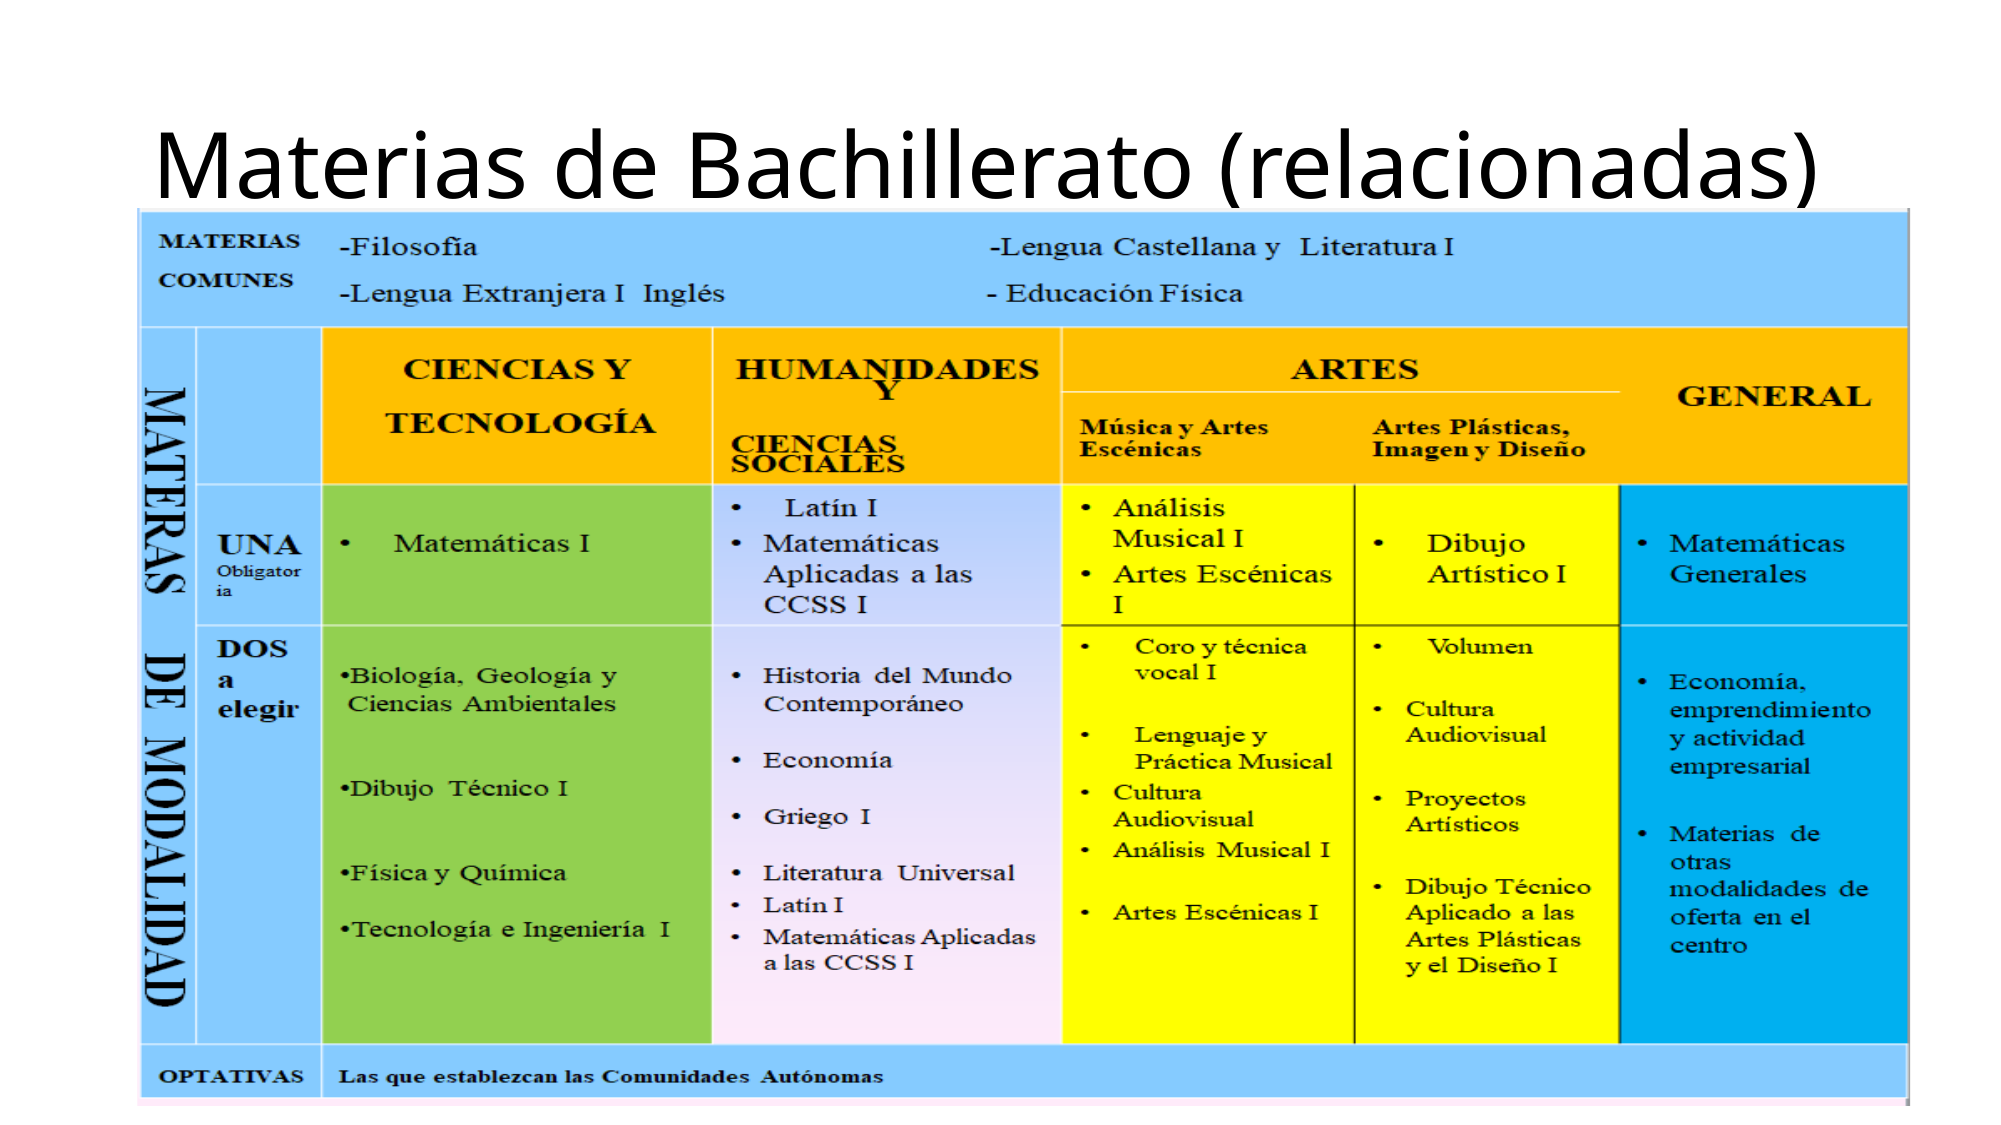

# Materias de Bachillerato (relacionadas)
Por lo que estudiarlas en 4ºESO te va bien si tienes interés en esa modalidad de Bachiller.